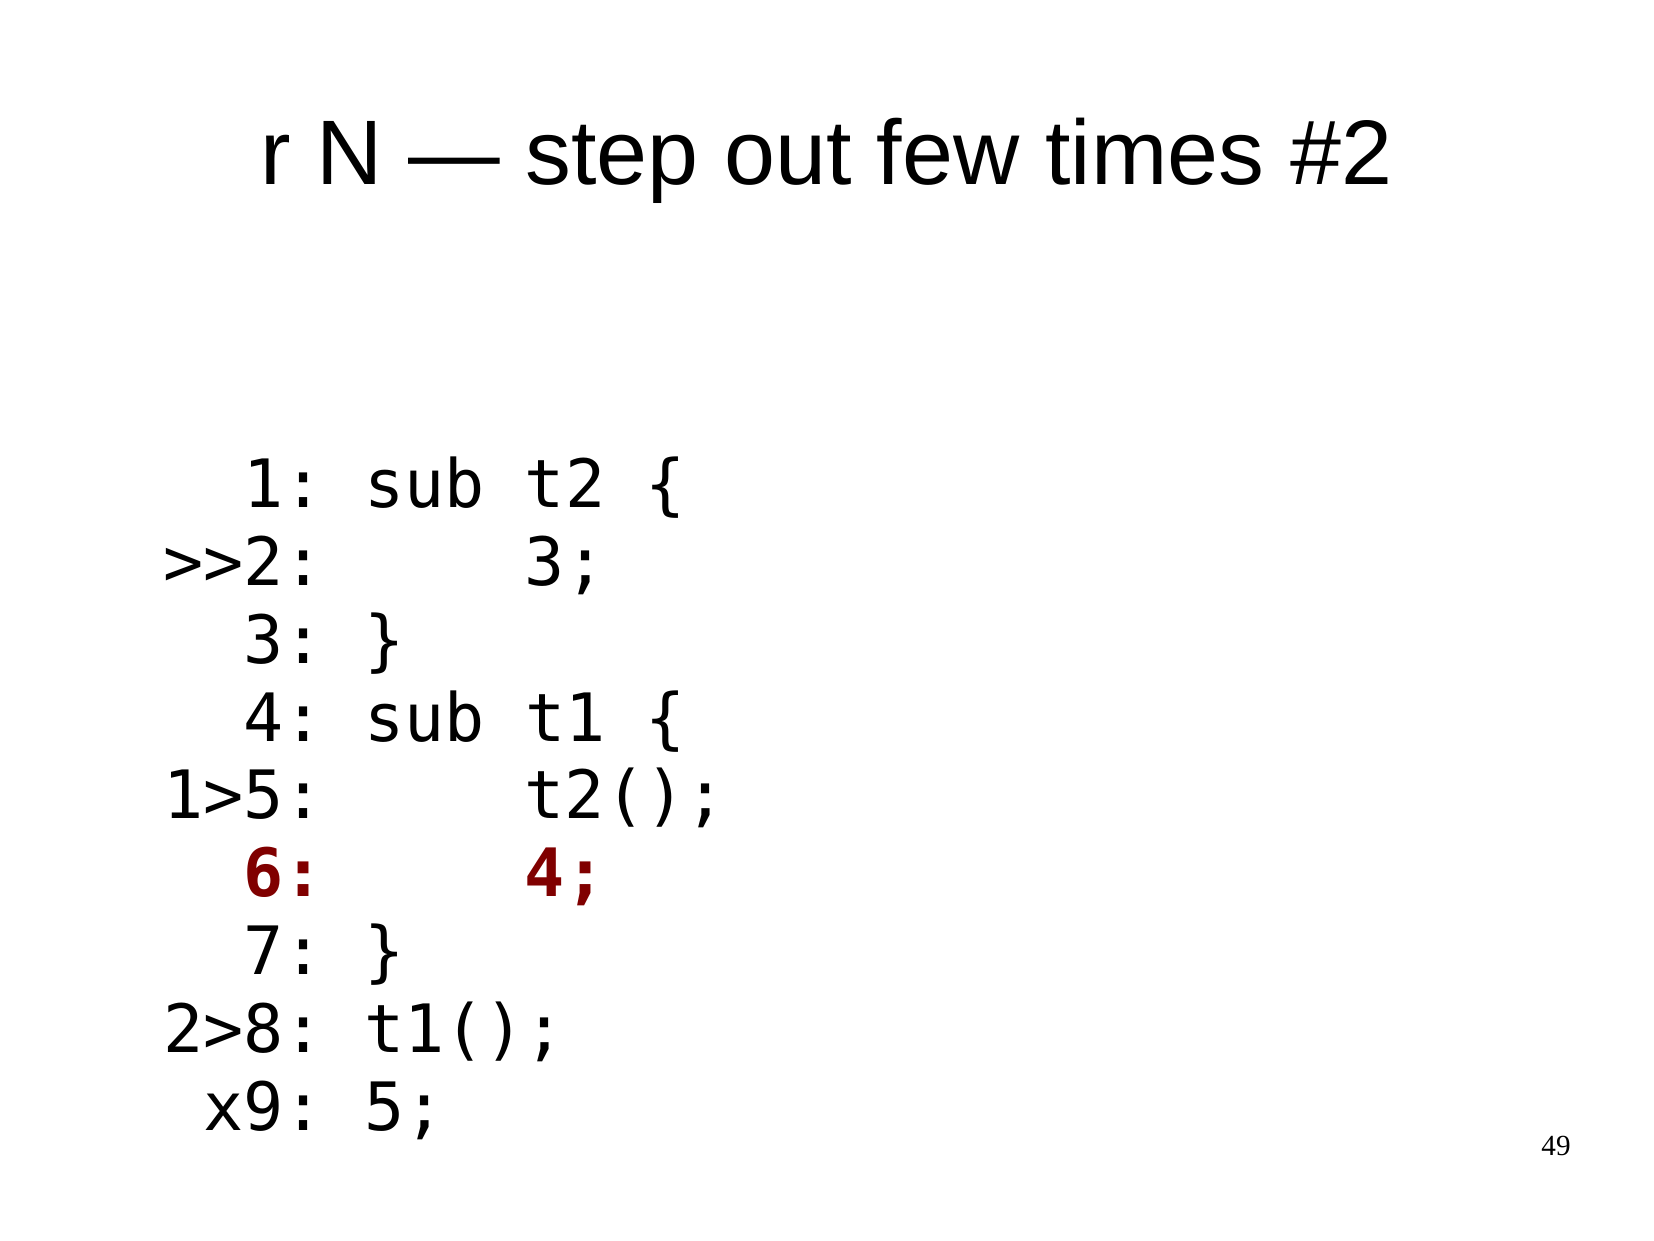

# r N — step out few times #2
 1: sub t2 {
 >>2: 3;
 3: }
 4: sub t1 {
 1>5: t2();
 6: 4;
 7: }
 2>8: t1();
 x9: 5;
49